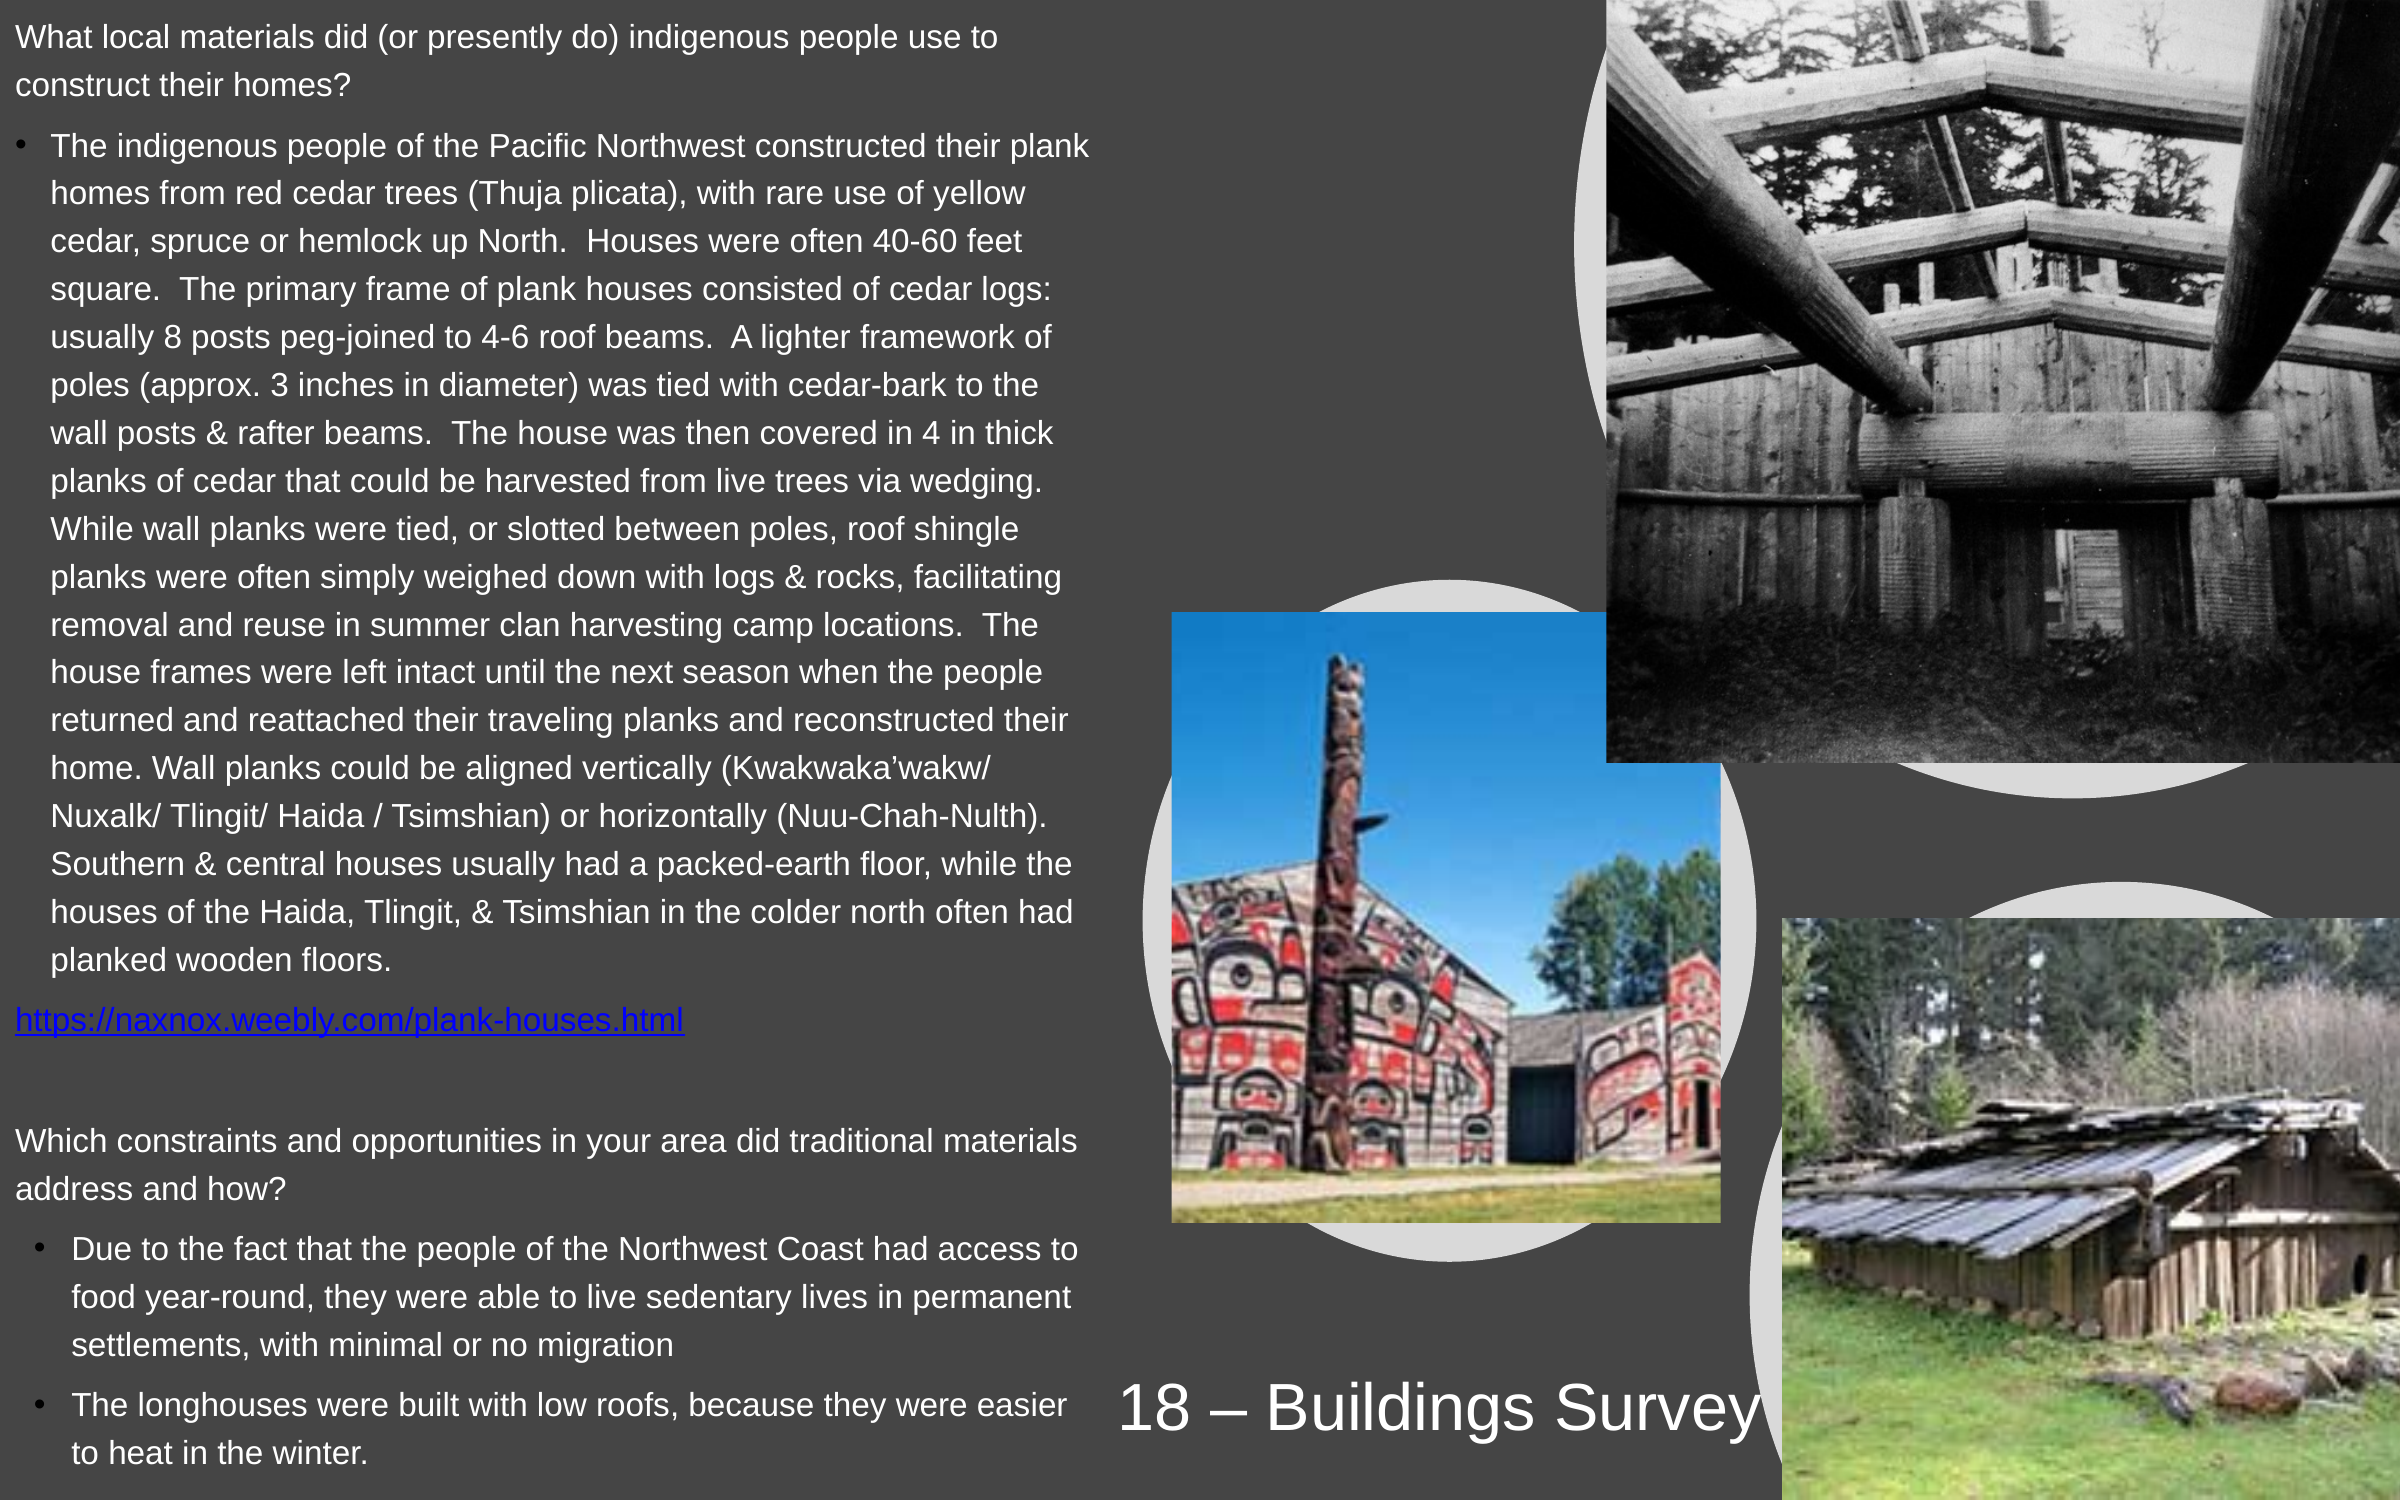

What local materials did (or presently do) indigenous people use to construct their homes?
The indigenous people of the Pacific Northwest constructed their plank homes from red cedar trees (Thuja plicata), with rare use of yellow cedar, spruce or hemlock up North. Houses were often 40-60 feet square. The primary frame of plank houses consisted of cedar logs: usually 8 posts peg-joined to 4-6 roof beams. A lighter framework of poles (approx. 3 inches in diameter) was tied with cedar-bark to the wall posts & rafter beams. The house was then covered in 4 in thick planks of cedar that could be harvested from live trees via wedging. While wall planks were tied, or slotted between poles, roof shingle planks were often simply weighed down with logs & rocks, facilitating removal and reuse in summer clan harvesting camp locations. The house frames were left intact until the next season when the people returned and reattached their traveling planks and reconstructed their home. Wall planks could be aligned vertically (Kwakwaka’wakw/ Nuxalk/ Tlingit/ Haida / Tsimshian) or horizontally (Nuu-Chah-Nulth). Southern & central houses usually had a packed-earth floor, while the houses of the Haida, Tlingit, & Tsimshian in the colder north often had planked wooden floors.
https://naxnox.weebly.com/plank-houses.html
Which constraints and opportunities in your area did traditional materials address and how?
Due to the fact that the people of the Northwest Coast had access to food year-round, they were able to live sedentary lives in permanent settlements, with minimal or no migration
The longhouses were built with low roofs, because they were easier to heat in the winter.
https://firstpeoplesofcanada.com/fp_groups/fp_nwc2.html
18 – Buildings Survey